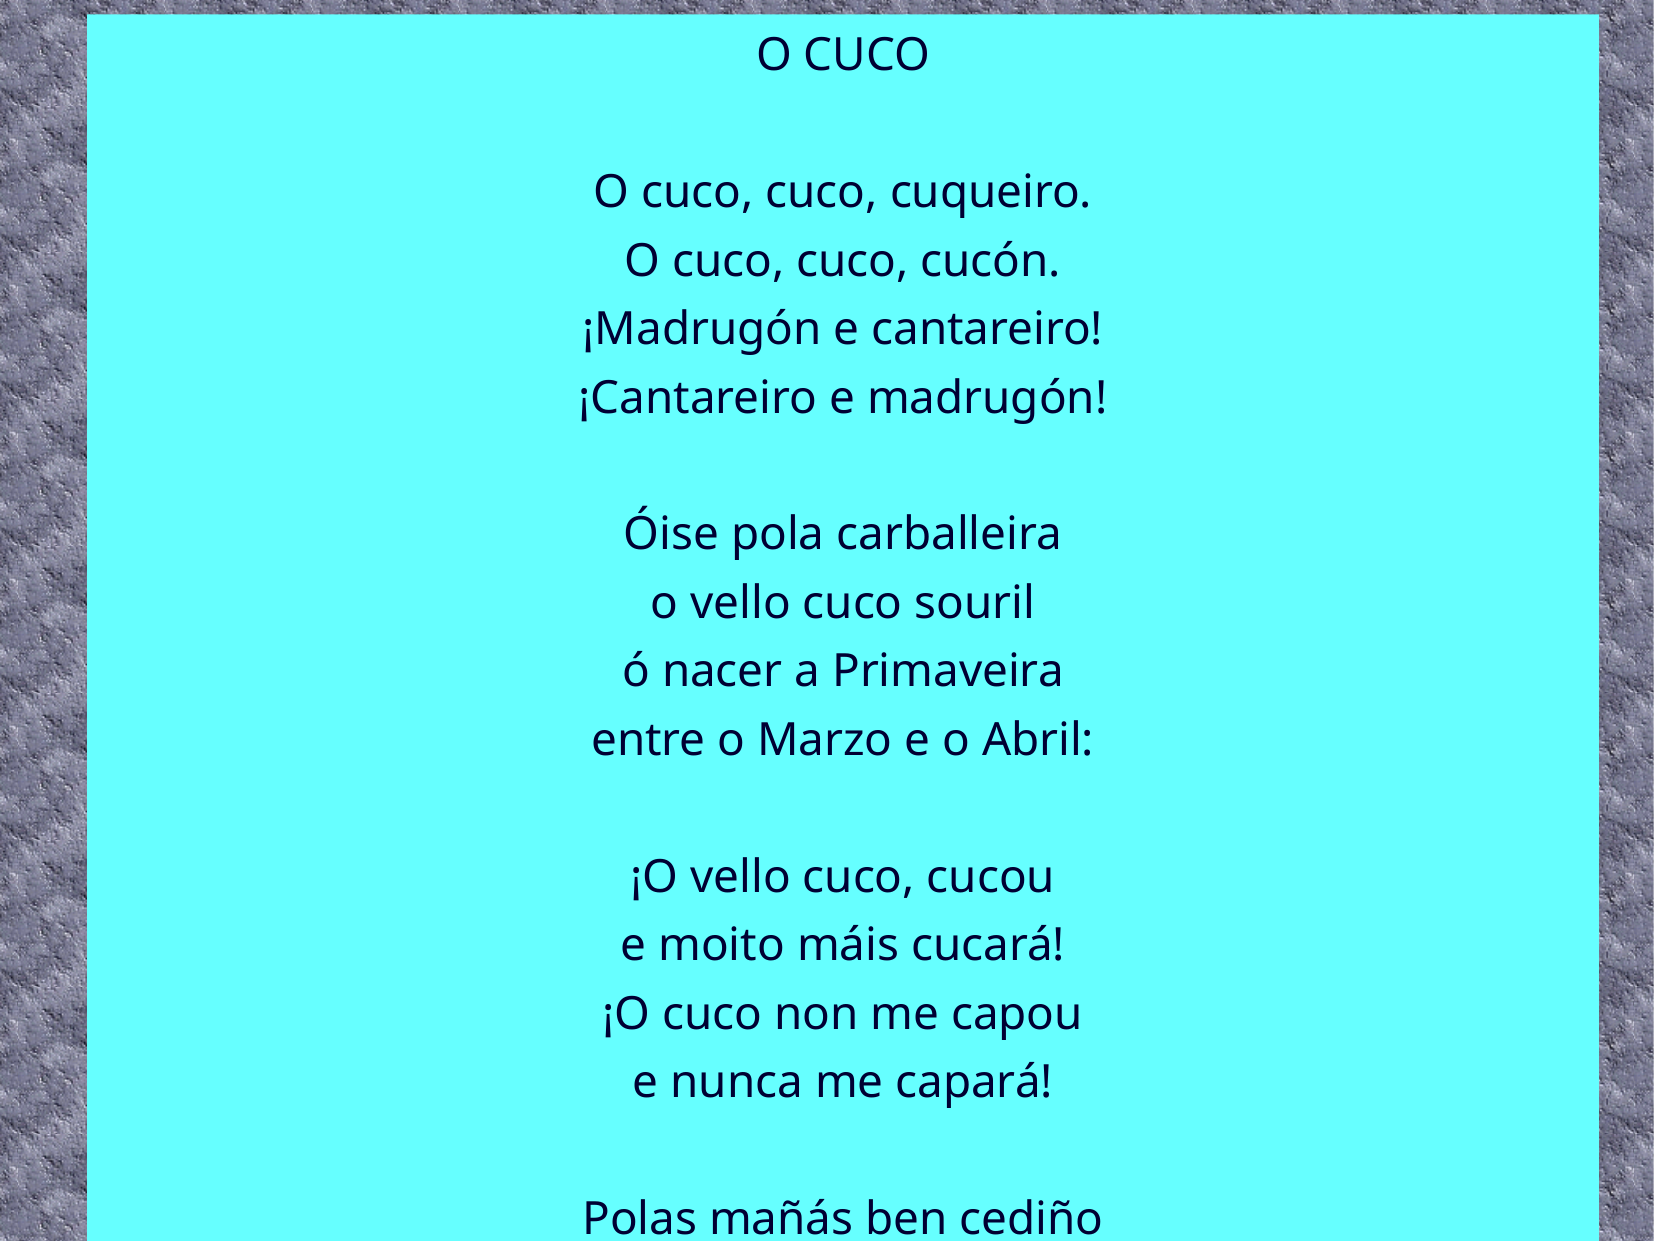

O CUCO
O cuco, cuco, cuqueiro.
O cuco, cuco, cucón.
¡Madrugón e cantareiro!
¡Cantareiro e madrugón!
Óise pola carballeira
o vello cuco souril
ó nacer a Primaveira
entre o Marzo e o Abril:
¡O vello cuco, cucou
e moito máis cucará!
¡O cuco non me capou
e nunca me capará!
Polas mañás ben cediño
o cuco canta: “cu-cú...”
¡Como o teño por veciño
eu trato ó cuco de tu!